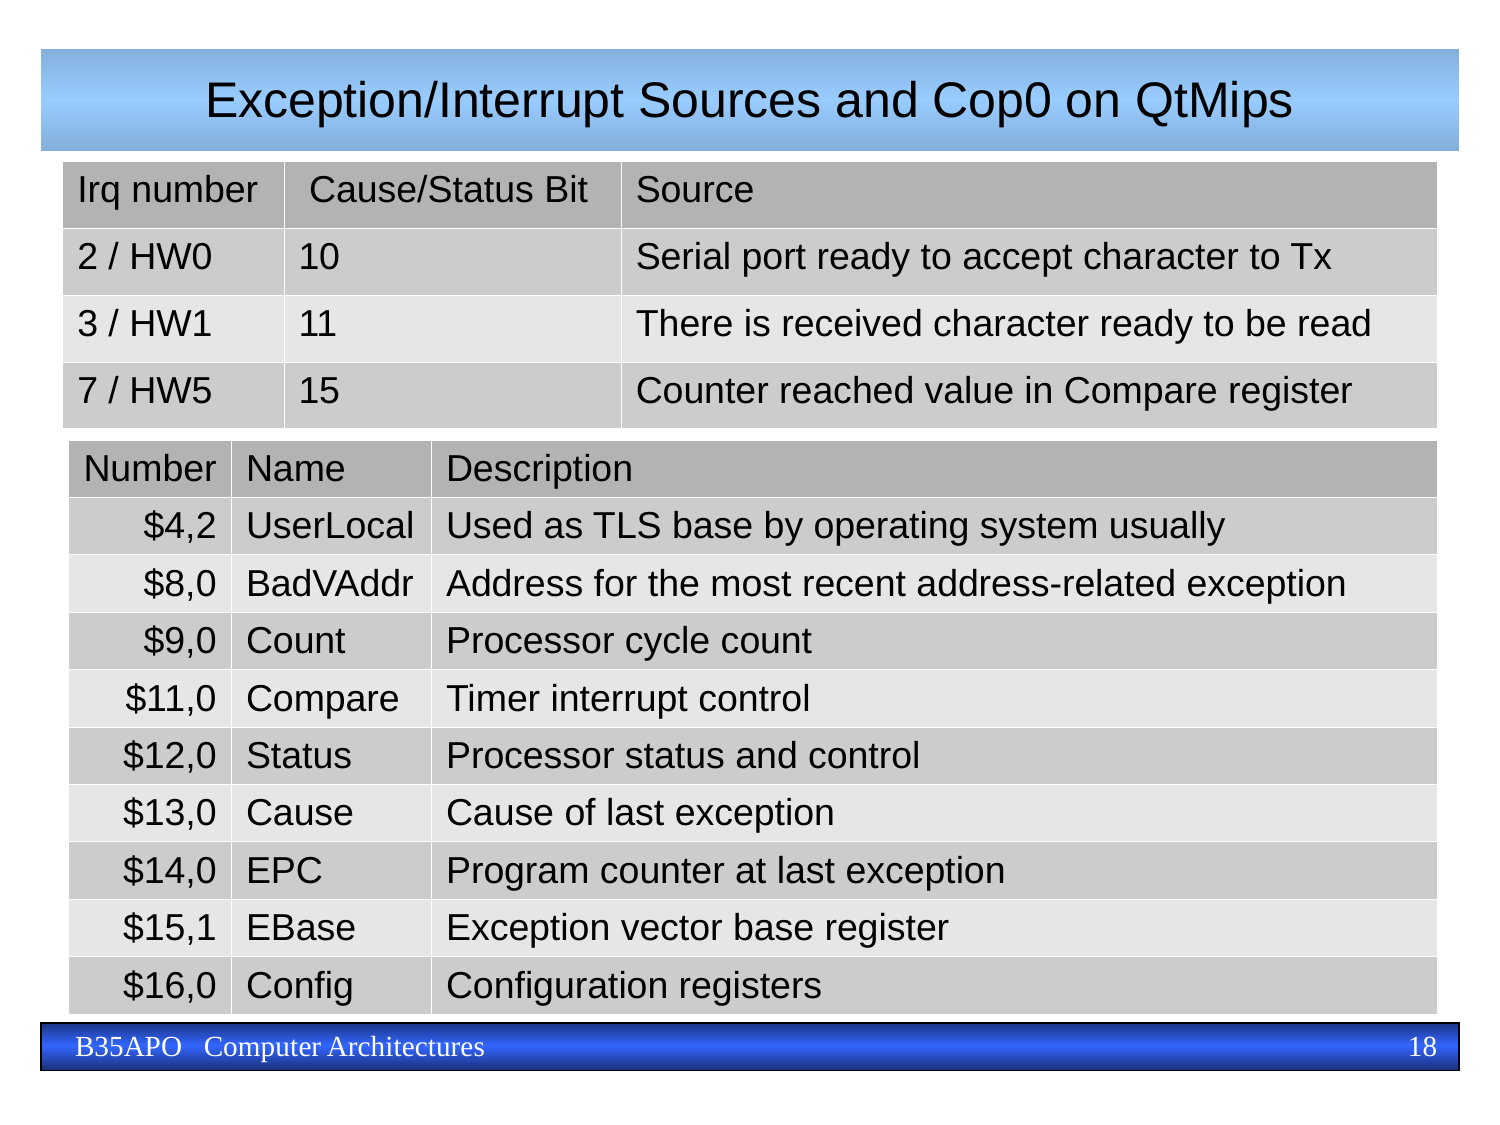

# Exception/Interrupt Sources and Cop0 on QtMips
| Irq number | Cause/Status Bit | Source |
| --- | --- | --- |
| 2 / HW0 | 10 | Serial port ready to accept character to Tx |
| 3 / HW1 | 11 | There is received character ready to be read |
| 7 / HW5 | 15 | Counter reached value in Compare register |
| Number | Name | Description |
| --- | --- | --- |
| $4,2 | UserLocal | Used as TLS base by operating system usually |
| $8,0 | BadVAddr | Address for the most recent address-related exception |
| $9,0 | Count | Processor cycle count |
| $11,0 | Compare | Timer interrupt control |
| $12,0 | Status | Processor status and control |
| $13,0 | Cause | Cause of last exception |
| $14,0 | EPC | Program counter at last exception |
| $15,1 | EBase | Exception vector base register |
| $16,0 | Config | Configuration registers |
B35APO Computer Architectures
18